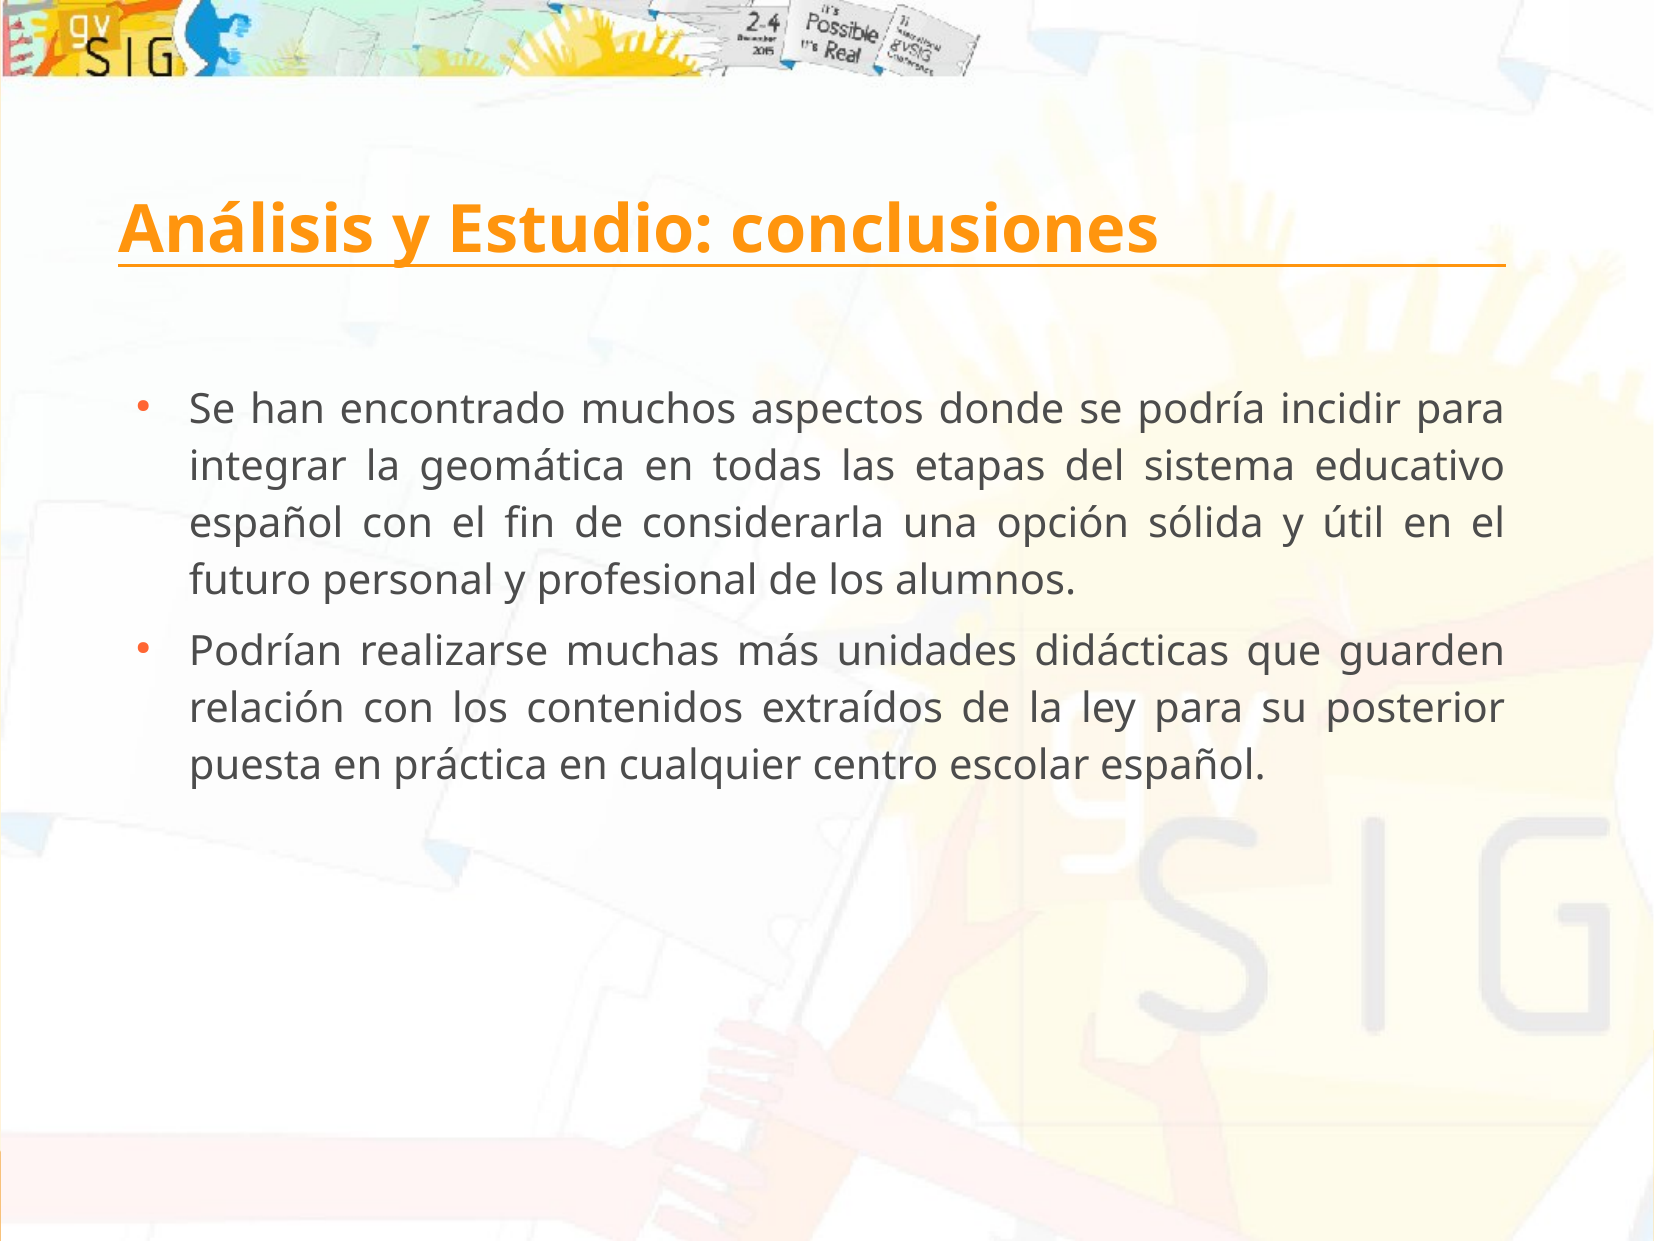

# Análisis y Estudio: conclusiones
Se han encontrado muchos aspectos donde se podría incidir para integrar la geomática en todas las etapas del sistema educativo español con el fin de considerarla una opción sólida y útil en el futuro personal y profesional de los alumnos.
Podrían realizarse muchas más unidades didácticas que guarden relación con los contenidos extraídos de la ley para su posterior puesta en práctica en cualquier centro escolar español.